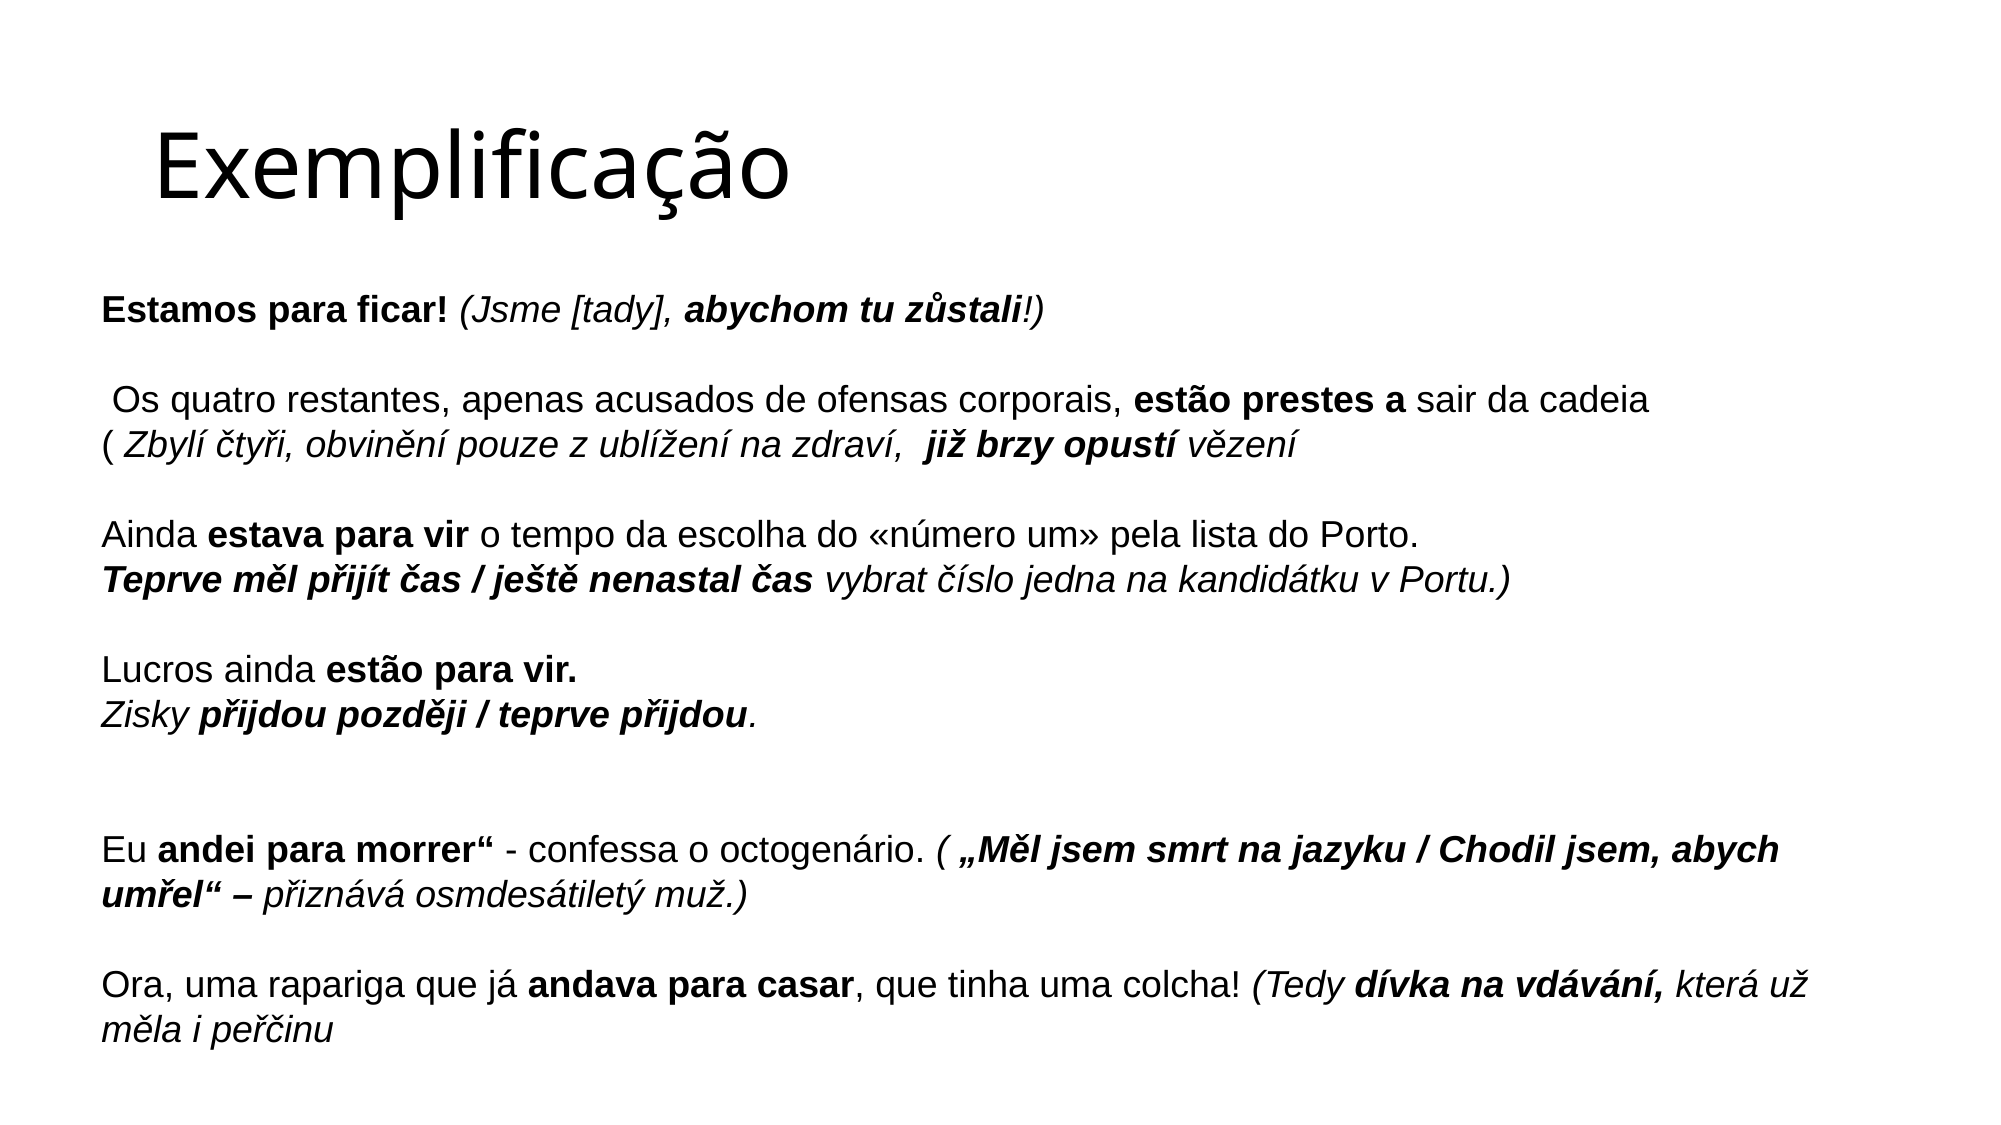

# Exemplificação
Estamos para ficar! (Jsme [tady], abychom tu zůstali!)
 Os quatro restantes, apenas acusados de ofensas corporais, estão prestes a sair da cadeia
( Zbylí čtyři, obvinění pouze z ublížení na zdraví, již brzy opustí vězení
Ainda estava para vir o tempo da escolha do «número um» pela lista do Porto.
Teprve měl přijít čas / ještě nenastal čas vybrat číslo jedna na kandidátku v Portu.)
Lucros ainda estão para vir.
Zisky přijdou později / teprve přijdou.
Eu andei para morrer“ - confessa o octogenário. ( „Měl jsem smrt na jazyku / Chodil jsem, abych umřel“ – přiznává osmdesátiletý muž.)
Ora, uma rapariga que já andava para casar, que tinha uma colcha! (Tedy dívka na vdávání, která už měla i peřčinu